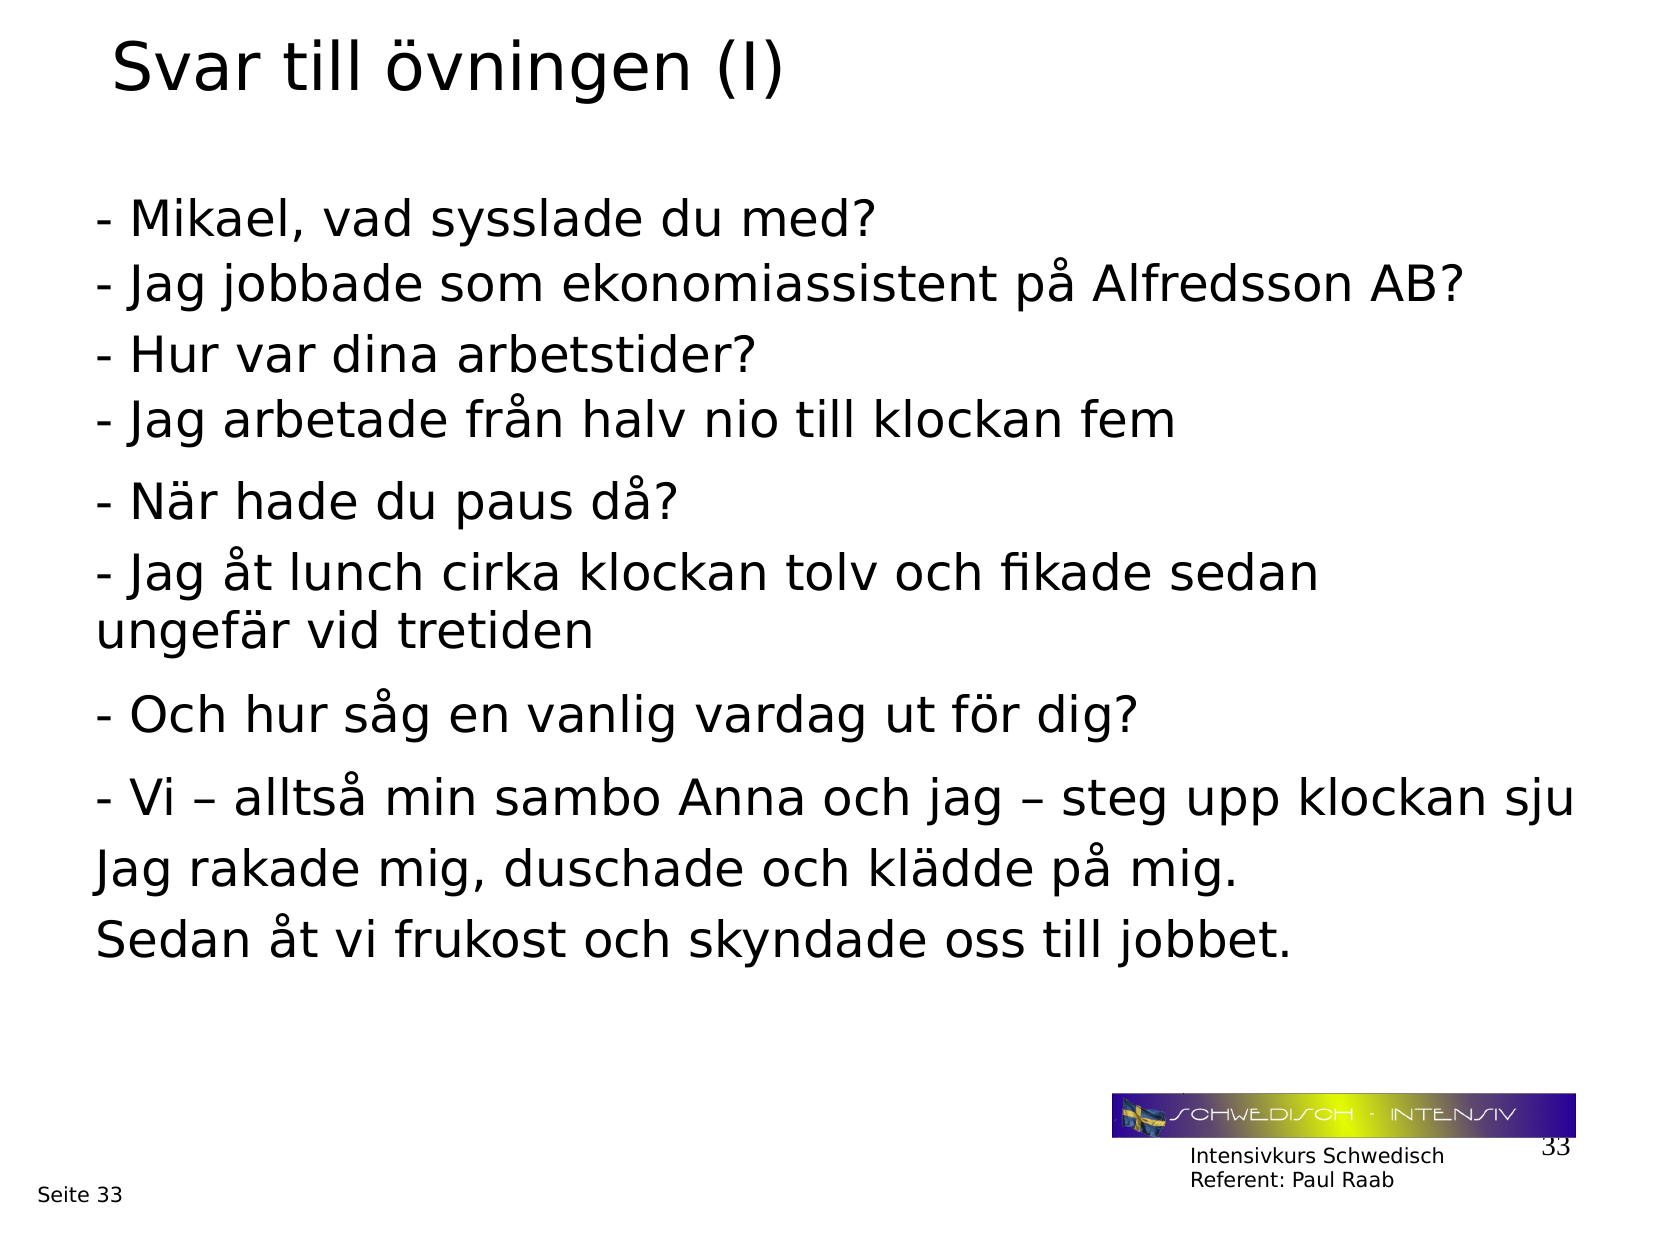

Svar till övningen (I)
- Mikael, vad sysslade du med?
- Jag jobbade som ekonomiassistent på Alfredsson AB?
- Hur var dina arbetstider?
- Jag arbetade från halv nio till klockan fem
- När hade du paus då?
- Jag åt lunch cirka klockan tolv och fikade sedan ungefär vid tretiden
- Och hur såg en vanlig vardag ut för dig?
- Vi – alltså min sambo Anna och jag – steg upp klockan sju
Jag rakade mig, duschade och klädde på mig.
Sedan åt vi frukost och skyndade oss till jobbet.